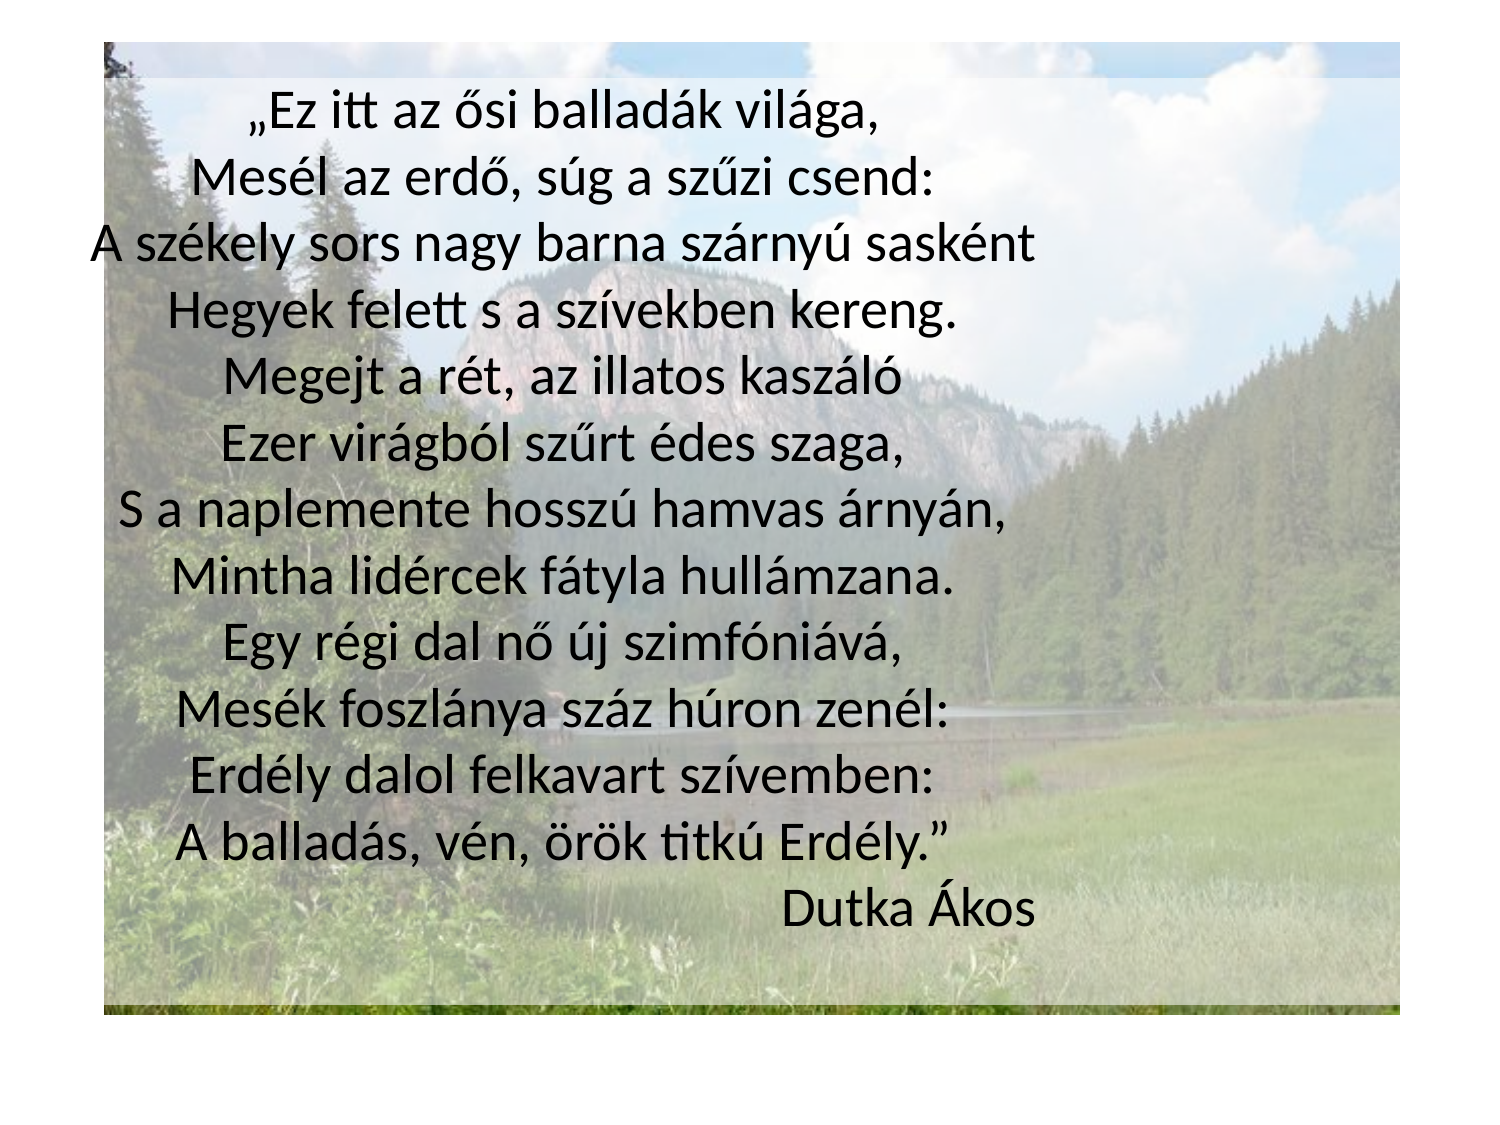

# „Ez itt az ősi balladák világa,
Mesél az erdő, súg a szűzi csend:
A székely sors nagy barna szárnyú sasként
Hegyek felett s a szívekben kereng.
Megejt a rét, az illatos kaszáló
Ezer virágból szűrt édes szaga,
S a naplemente hosszú hamvas árnyán,
Mintha lidércek fátyla hullámzana.
Egy régi dal nő új szimfóniává,
Mesék foszlánya száz húron zenél:
Erdély dalol felkavart szívemben:
A balladás, vén, örök titkú Erdély.”
Dutka Ákos